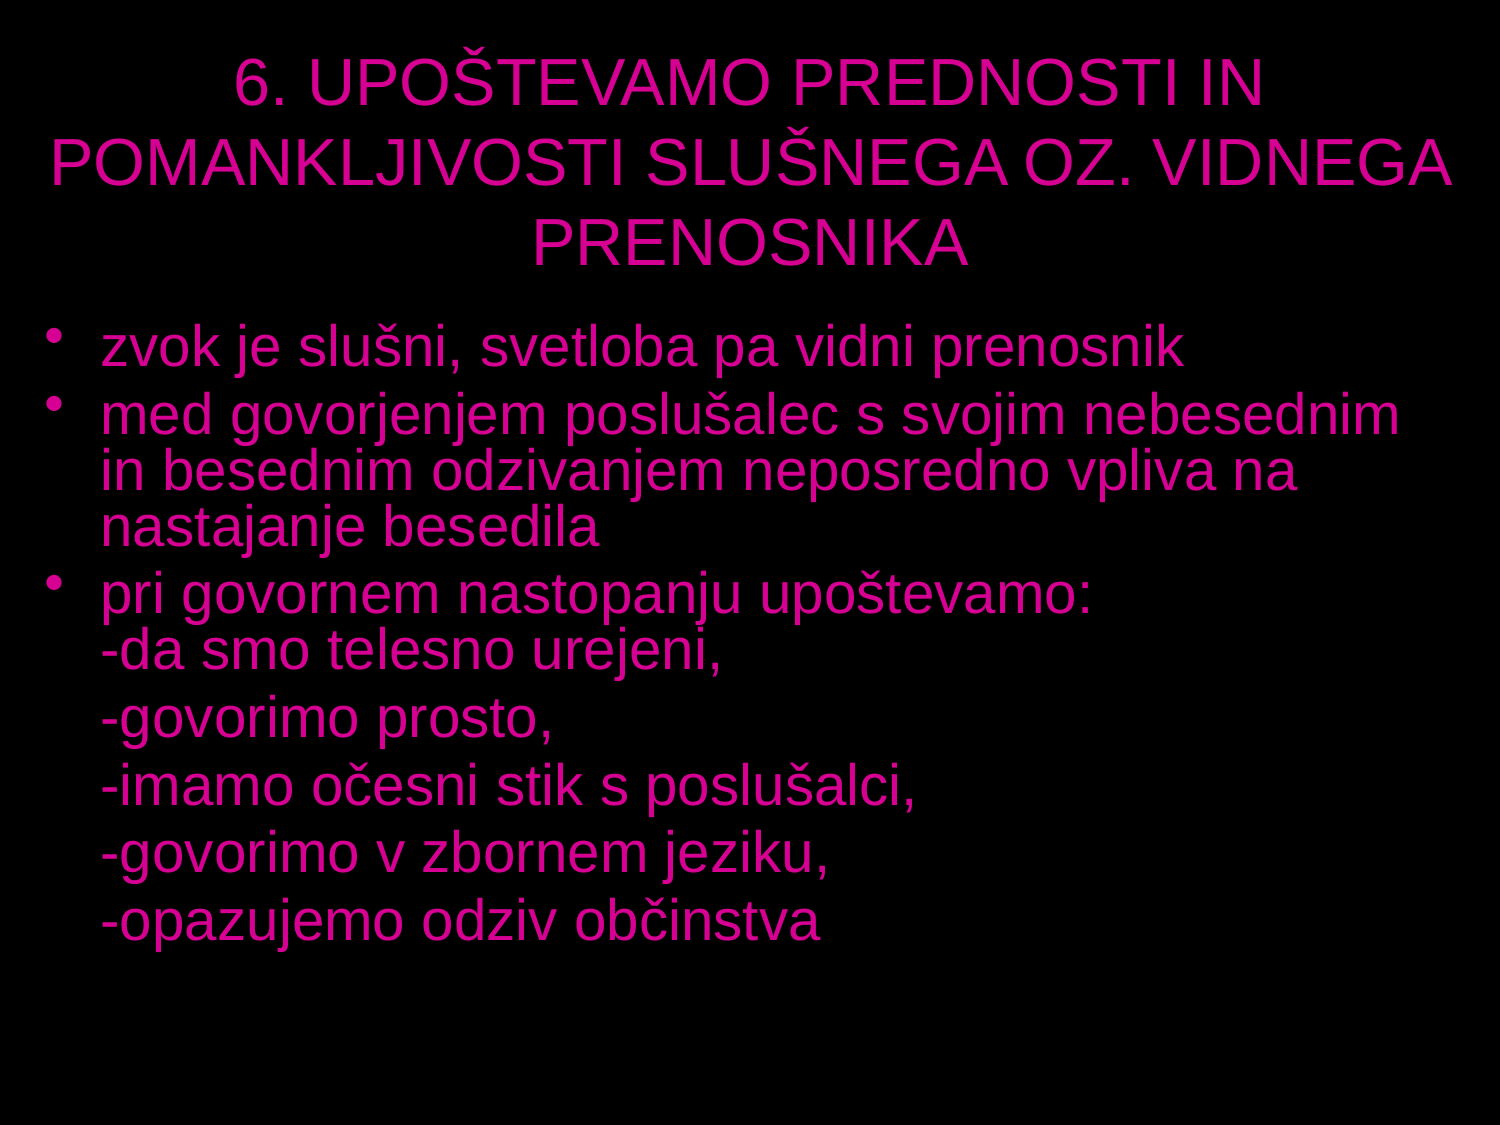

# 6. UPOŠTEVAMO PREDNOSTI IN POMANKLJIVOSTI SLUŠNEGA OZ. VIDNEGA PRENOSNIKA
zvok je slušni, svetloba pa vidni prenosnik
med govorjenjem poslušalec s svojim nebesednim in besednim odzivanjem neposredno vpliva na nastajanje besedila
pri govornem nastopanju upoštevamo: -da smo telesno urejeni,
	-govorimo prosto,
	-imamo očesni stik s poslušalci,
	-govorimo v zbornem jeziku,
	-opazujemo odziv občinstva